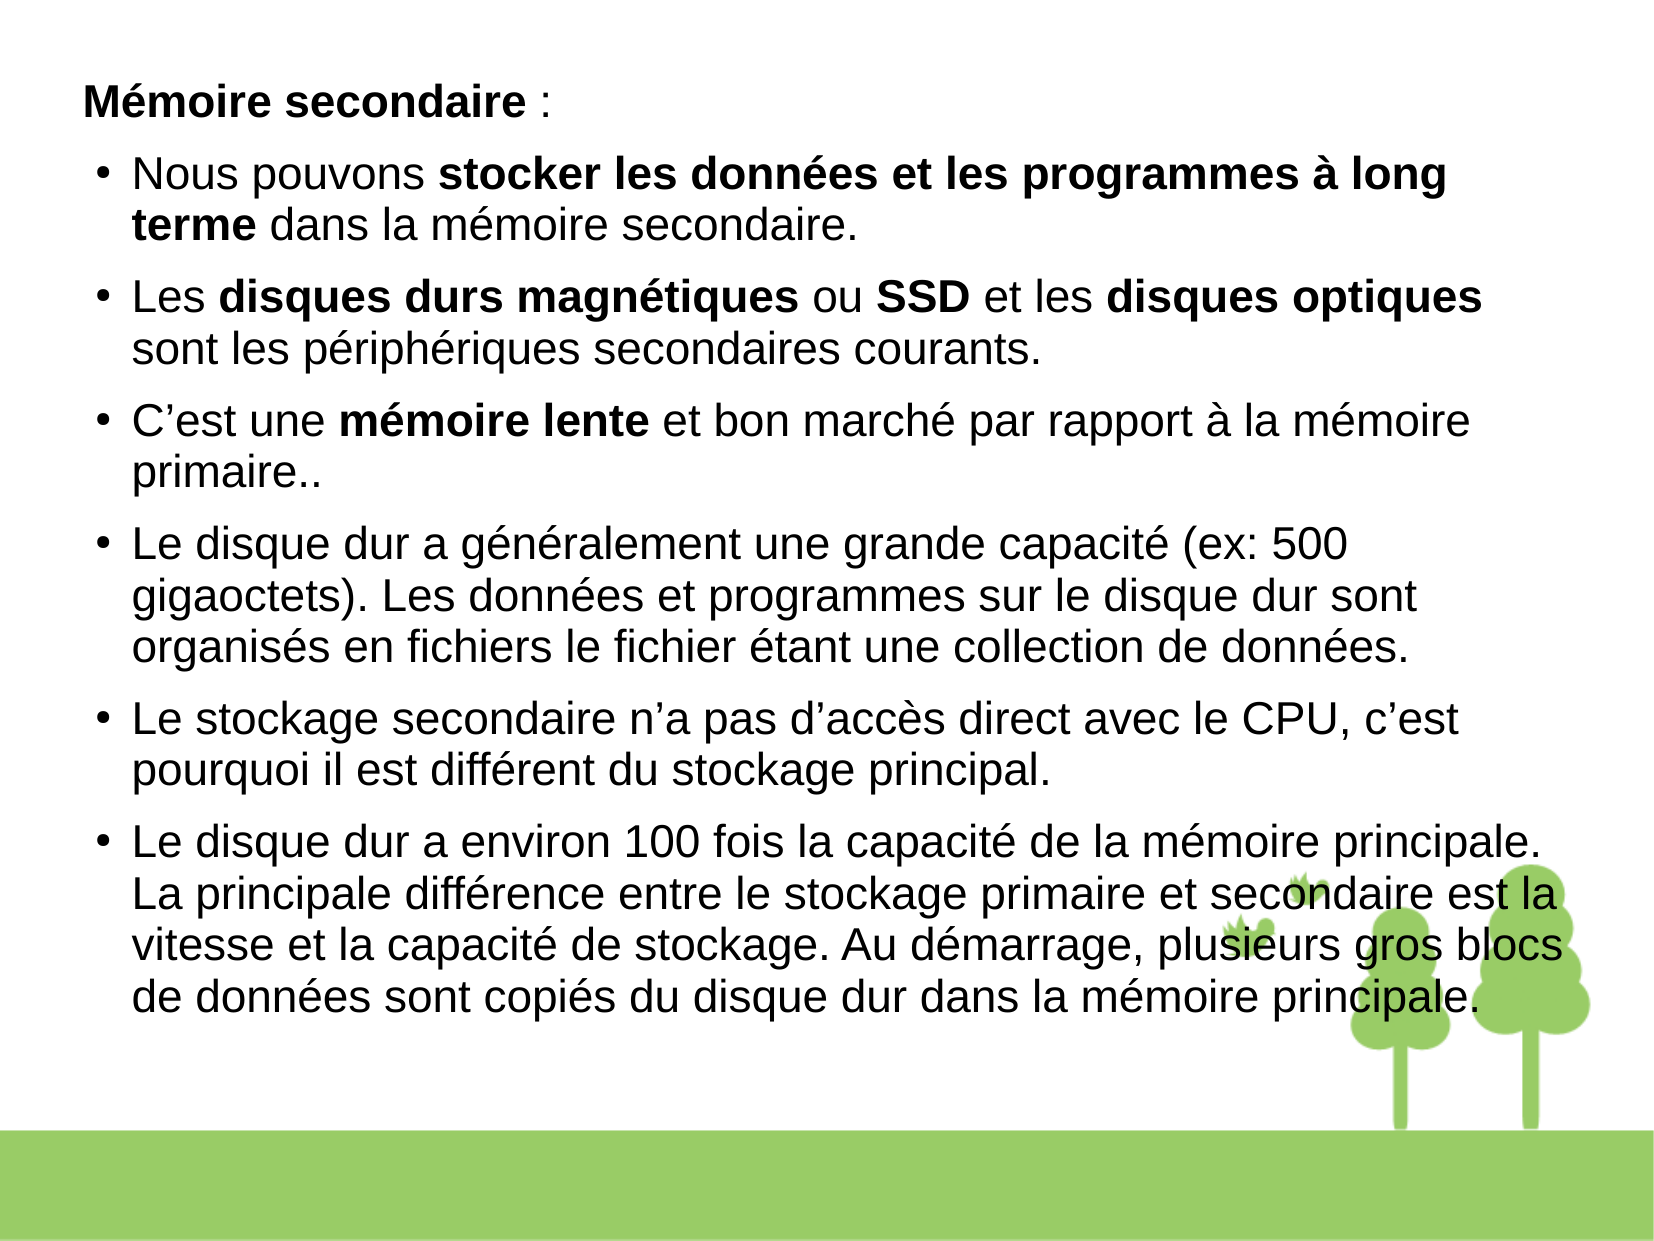

# Mémoire secondaire :
Nous pouvons stocker les données et les programmes à long terme dans la mémoire secondaire.
Les disques durs magnétiques ou SSD et les disques optiques sont les périphériques secondaires courants.
C’est une mémoire lente et bon marché par rapport à la mémoire primaire..
Le disque dur a généralement une grande capacité (ex: 500 gigaoctets). Les données et programmes sur le disque dur sont organisés en fichiers le fichier étant une collection de données.
Le stockage secondaire n’a pas d’accès direct avec le CPU, c’est pourquoi il est différent du stockage principal.
Le disque dur a environ 100 fois la capacité de la mémoire principale. La principale différence entre le stockage primaire et secondaire est la vitesse et la capacité de stockage. Au démarrage, plusieurs gros blocs de données sont copiés du disque dur dans la mémoire principale.